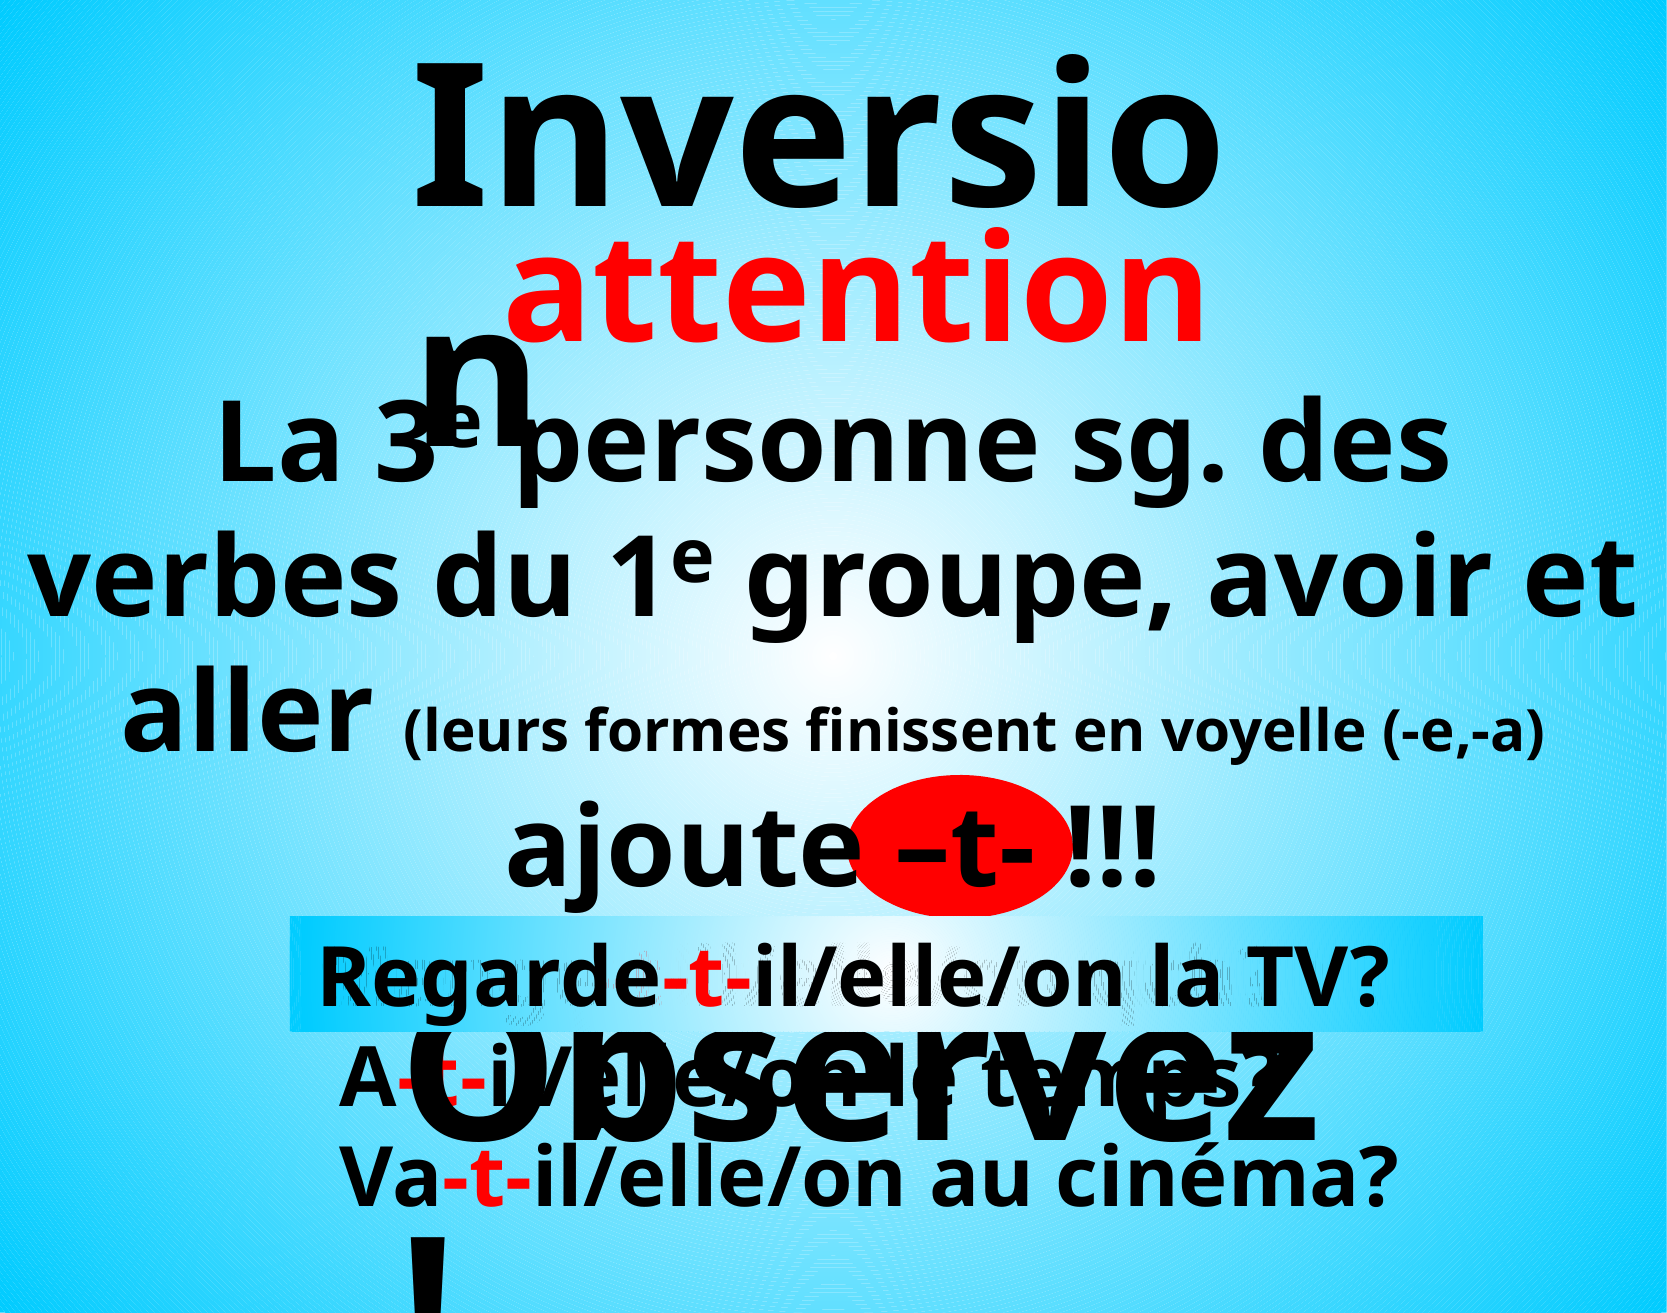

Inversion
attention
La 3e personne sg. des verbes du 1e groupe, avoir et aller (leurs formes finissent en voyelle (-e,-a)
ajoute –t- !!!
Chante-t-il/elle/on italien?
Mange-t-il/elle/on qch?
Regarde-t-il/elle/on la TV?
Parle-t-il/elle/on italien?
A-t-il/elle/on le temps?
Va-t-il/elle/on au cinéma?
Observez!